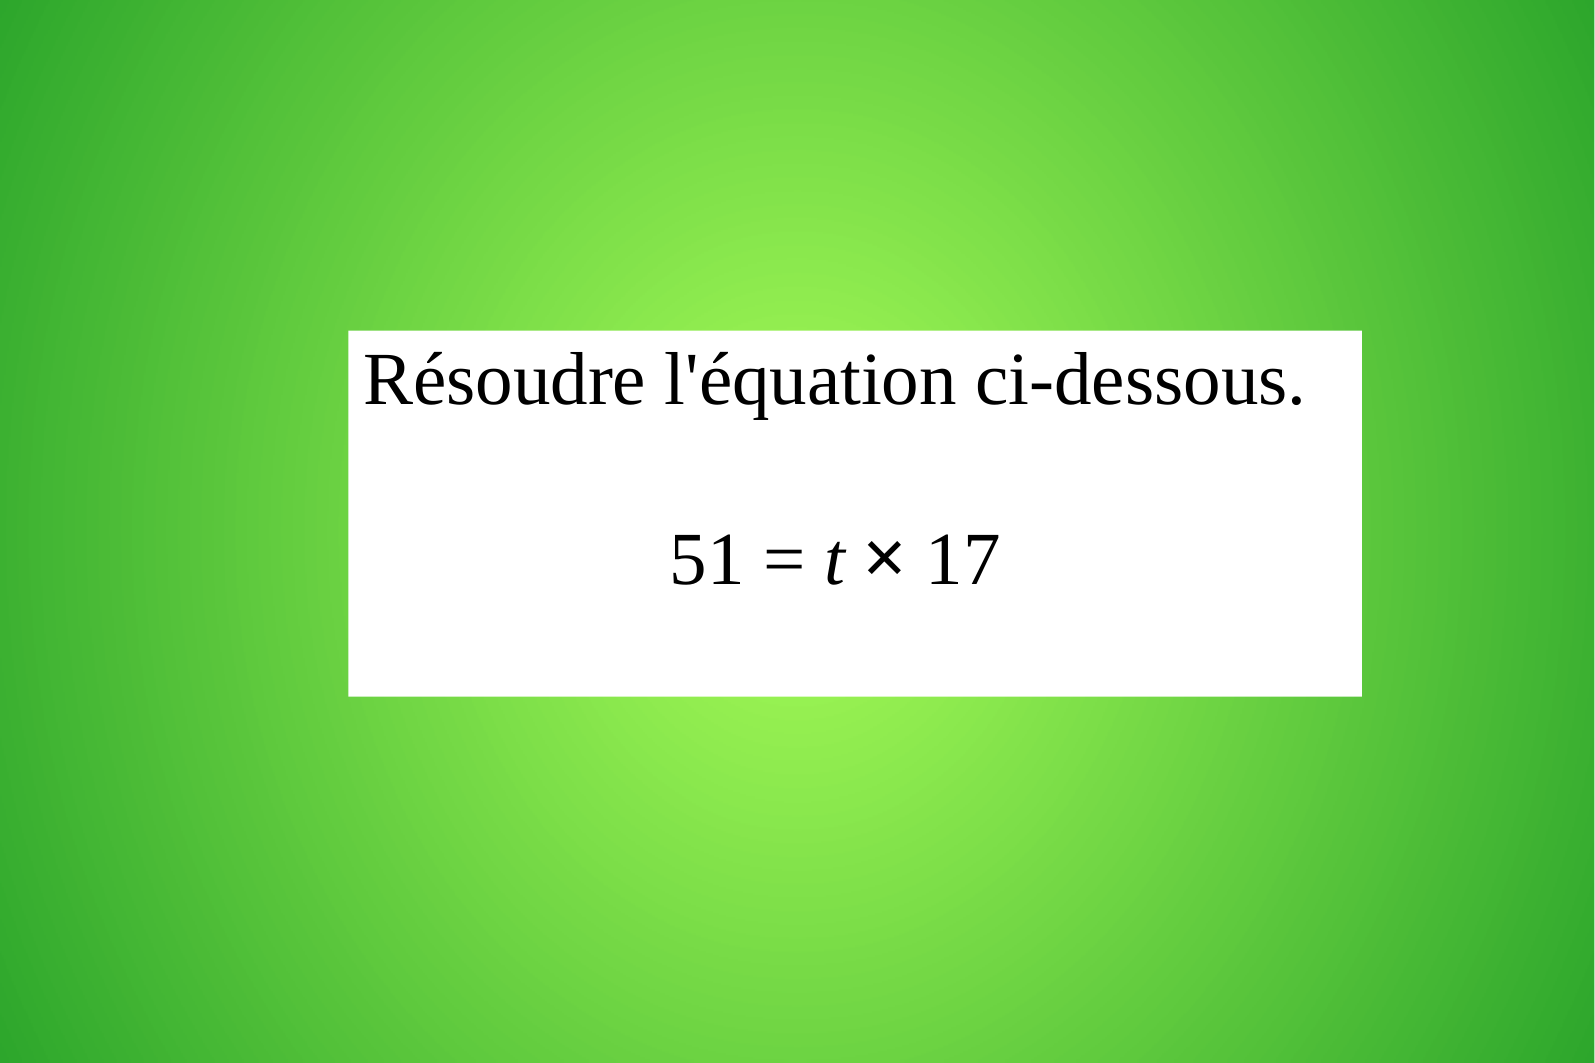

Résoudre l'équation ci-dessous.
51 = t × 17